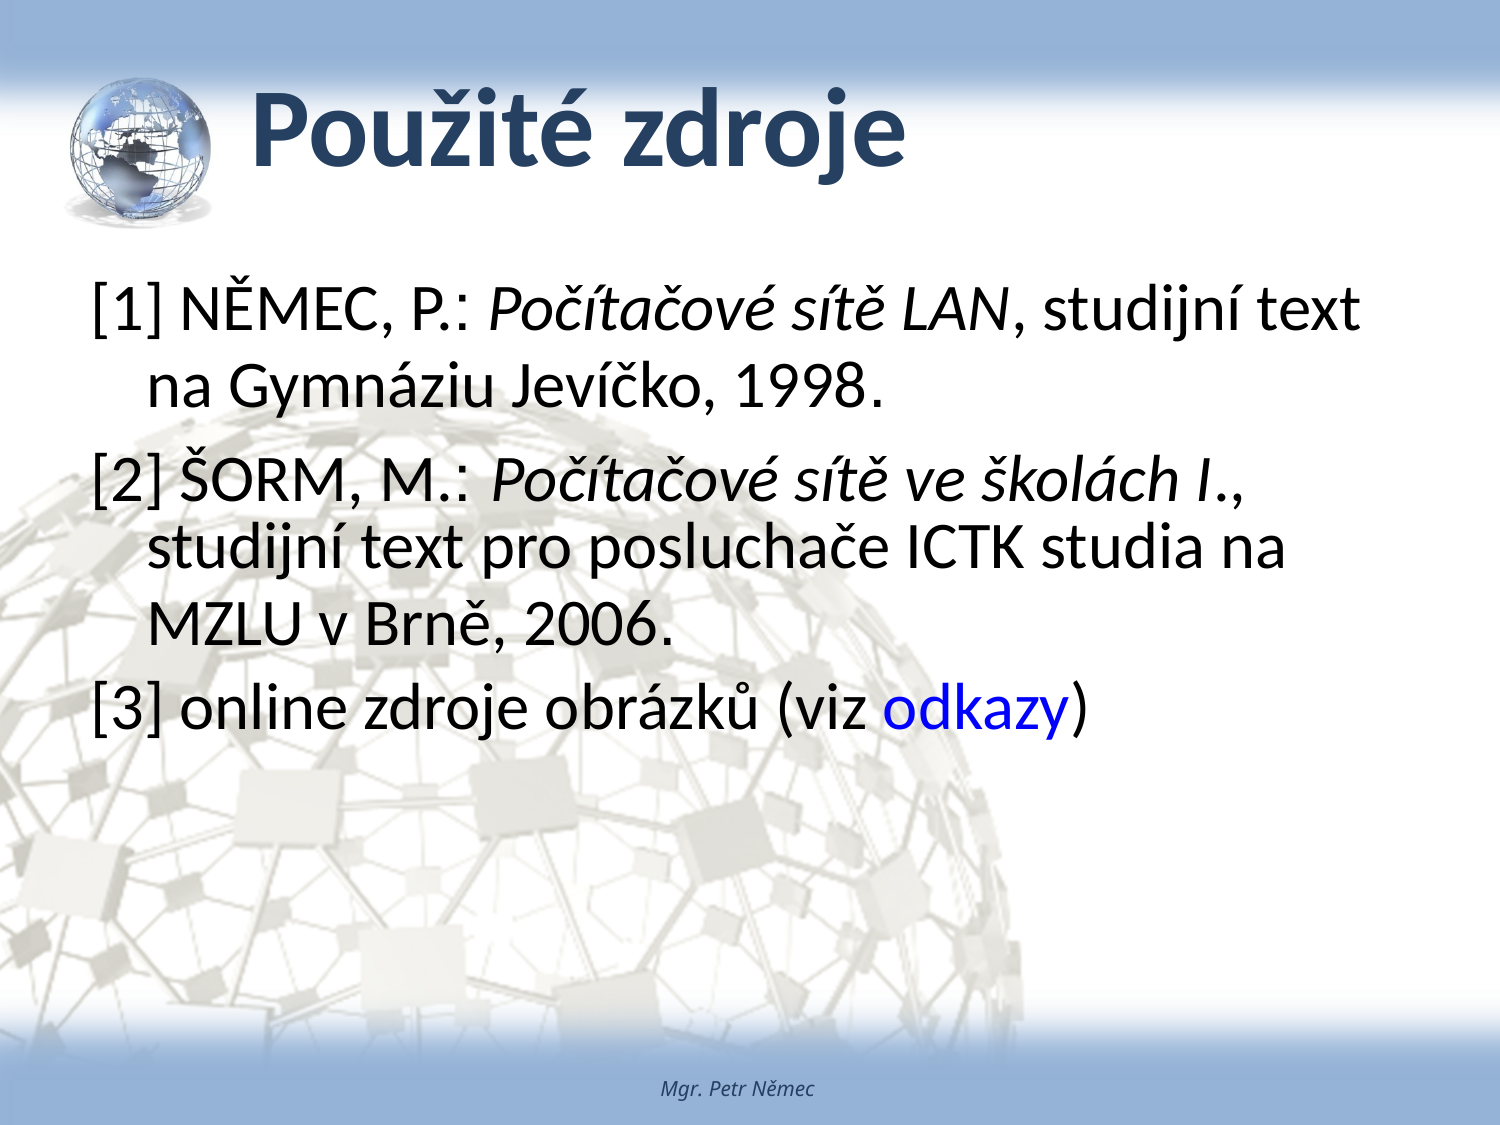

# Použité zdroje
[1] NĚMEC, P.: Počítačové sítě LAN, studijní text na Gymnáziu Jevíčko, 1998.
[2] ŠORM, M.: Počítačové sítě ve školách I., studijní text pro posluchače ICTK studia na MZLU v Brně, 2006.
[3] online zdroje obrázků (viz odkazy)